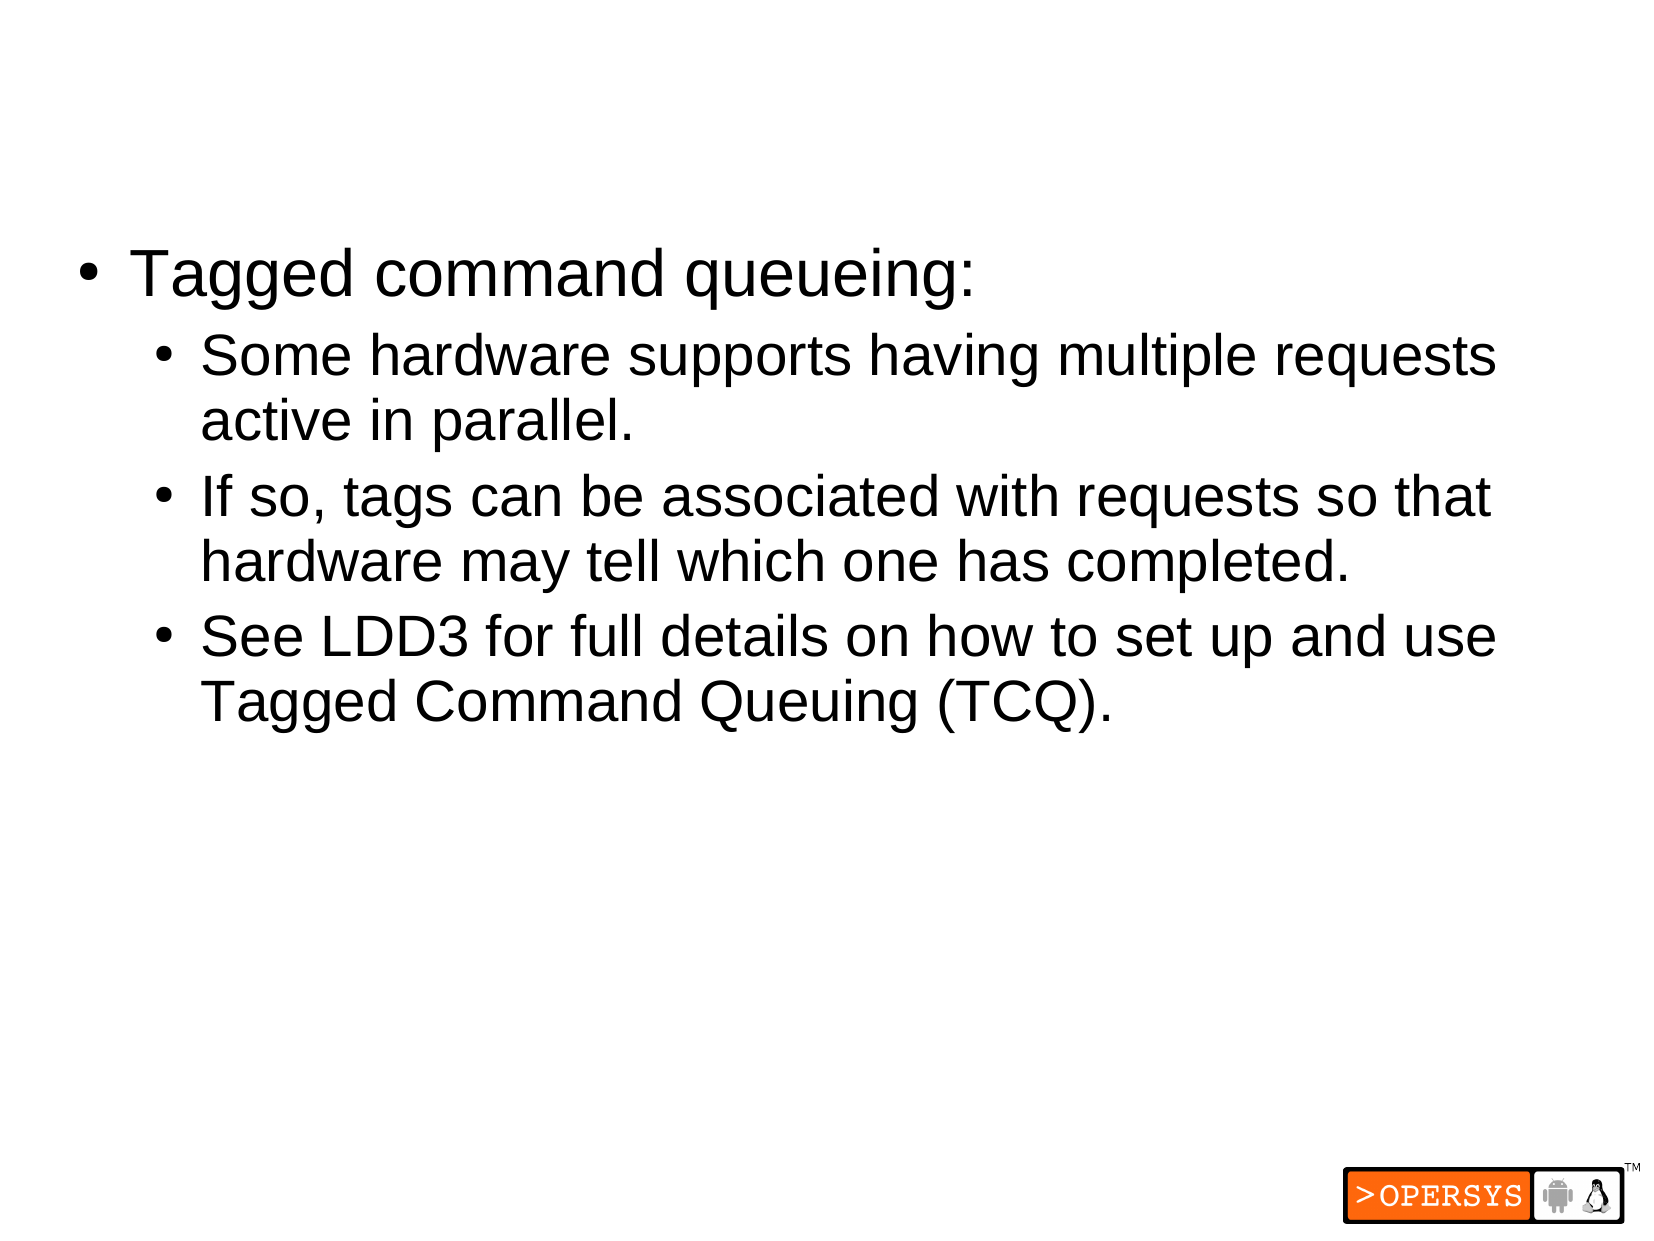

# Tagged command queueing:
Some hardware supports having multiple requests active in parallel.
If so, tags can be associated with requests so that hardware may tell which one has completed.
See LDD3 for full details on how to set up and use Tagged Command Queuing (TCQ).